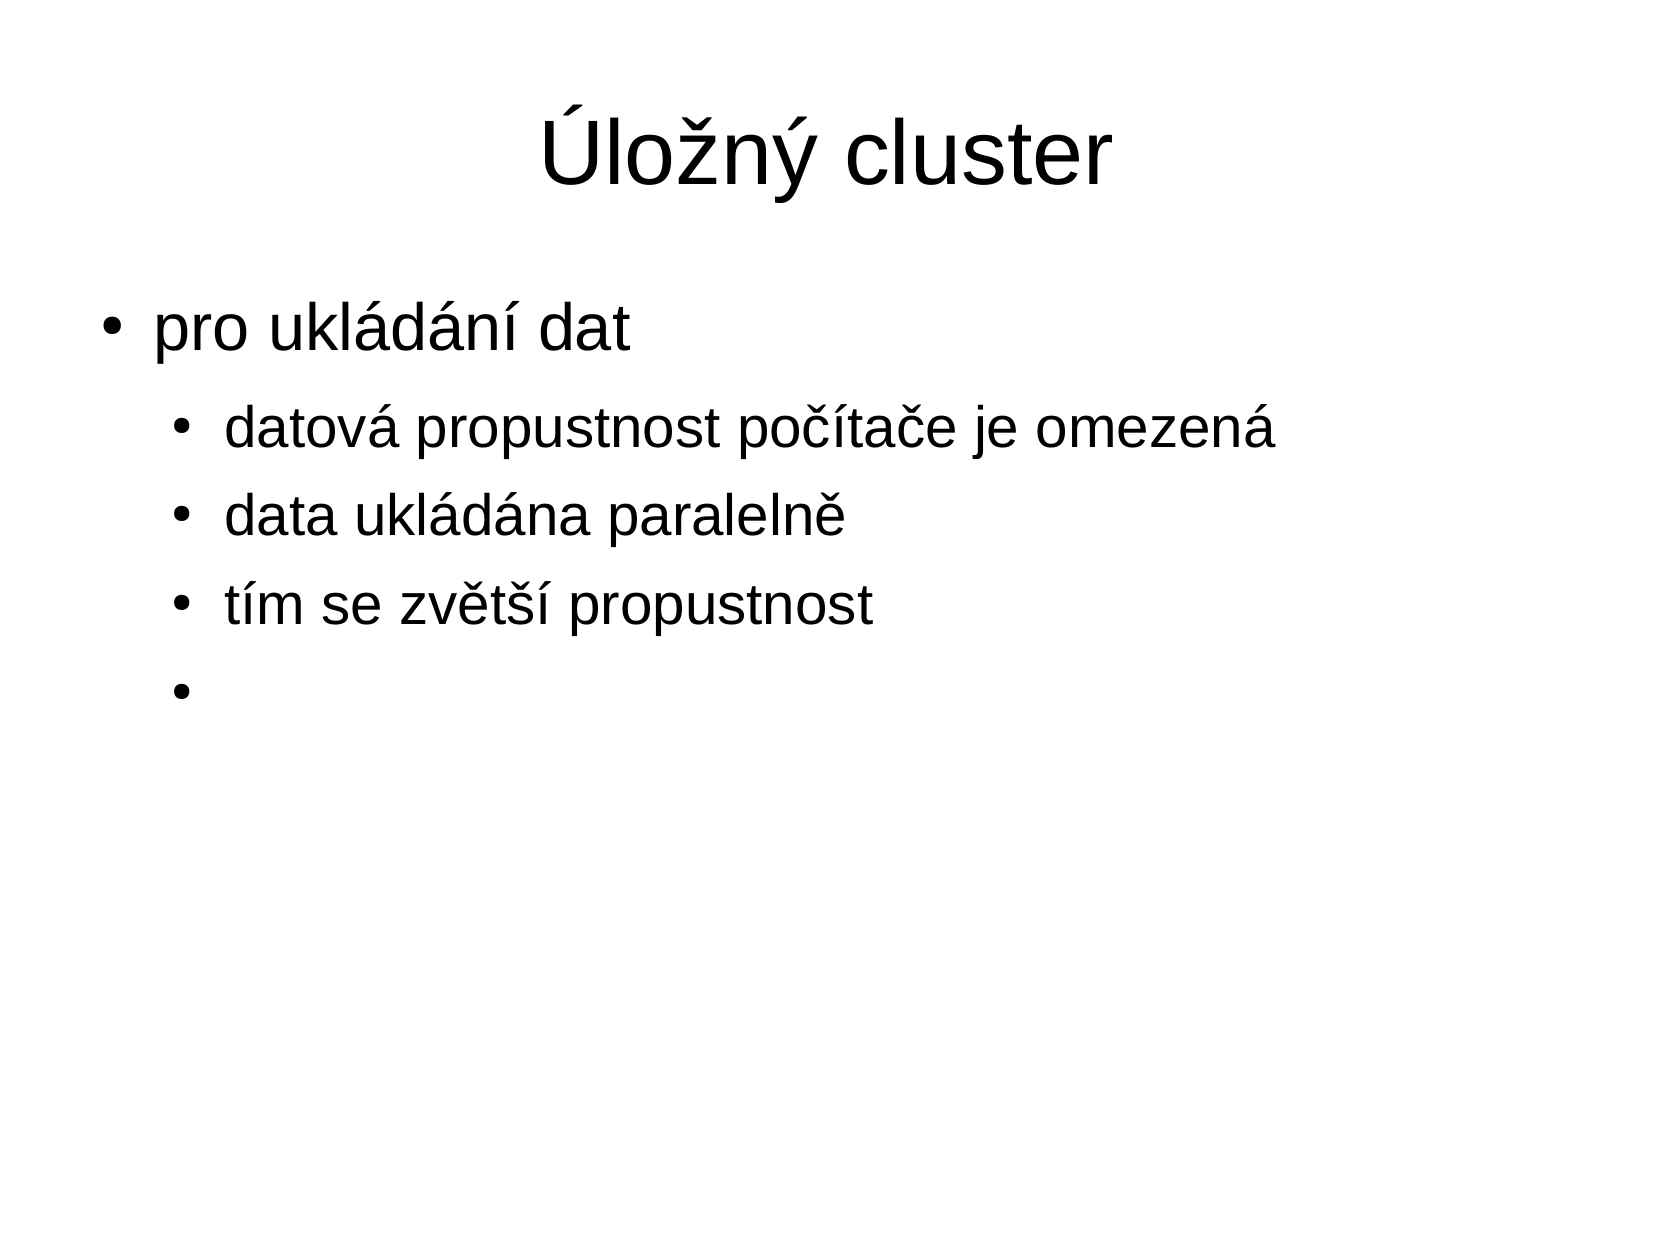

# Úložný cluster
pro ukládání dat
datová propustnost počítače je omezená
data ukládána paralelně
tím se zvětší propustnost